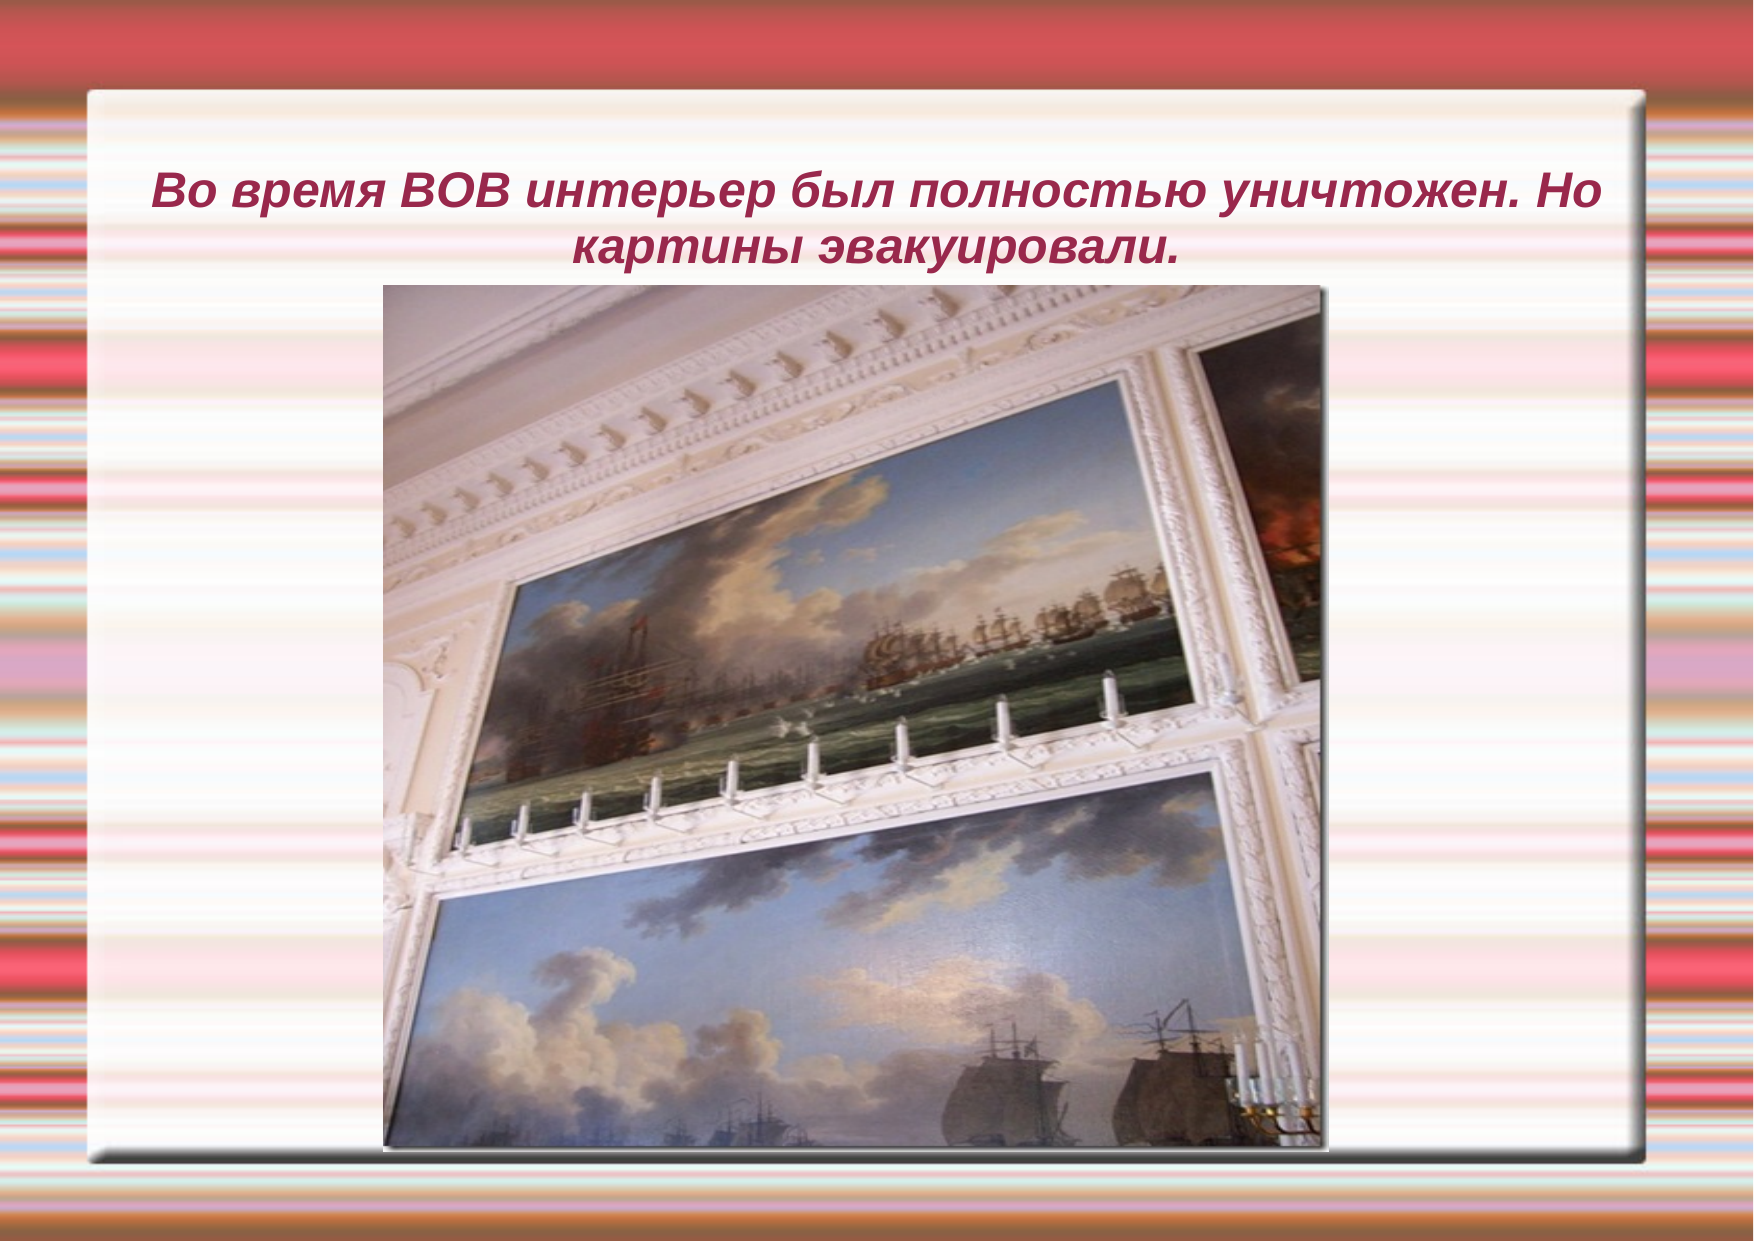

# Во время ВОВ интерьер был полностью уничтожен. Но картины эвакуировали.